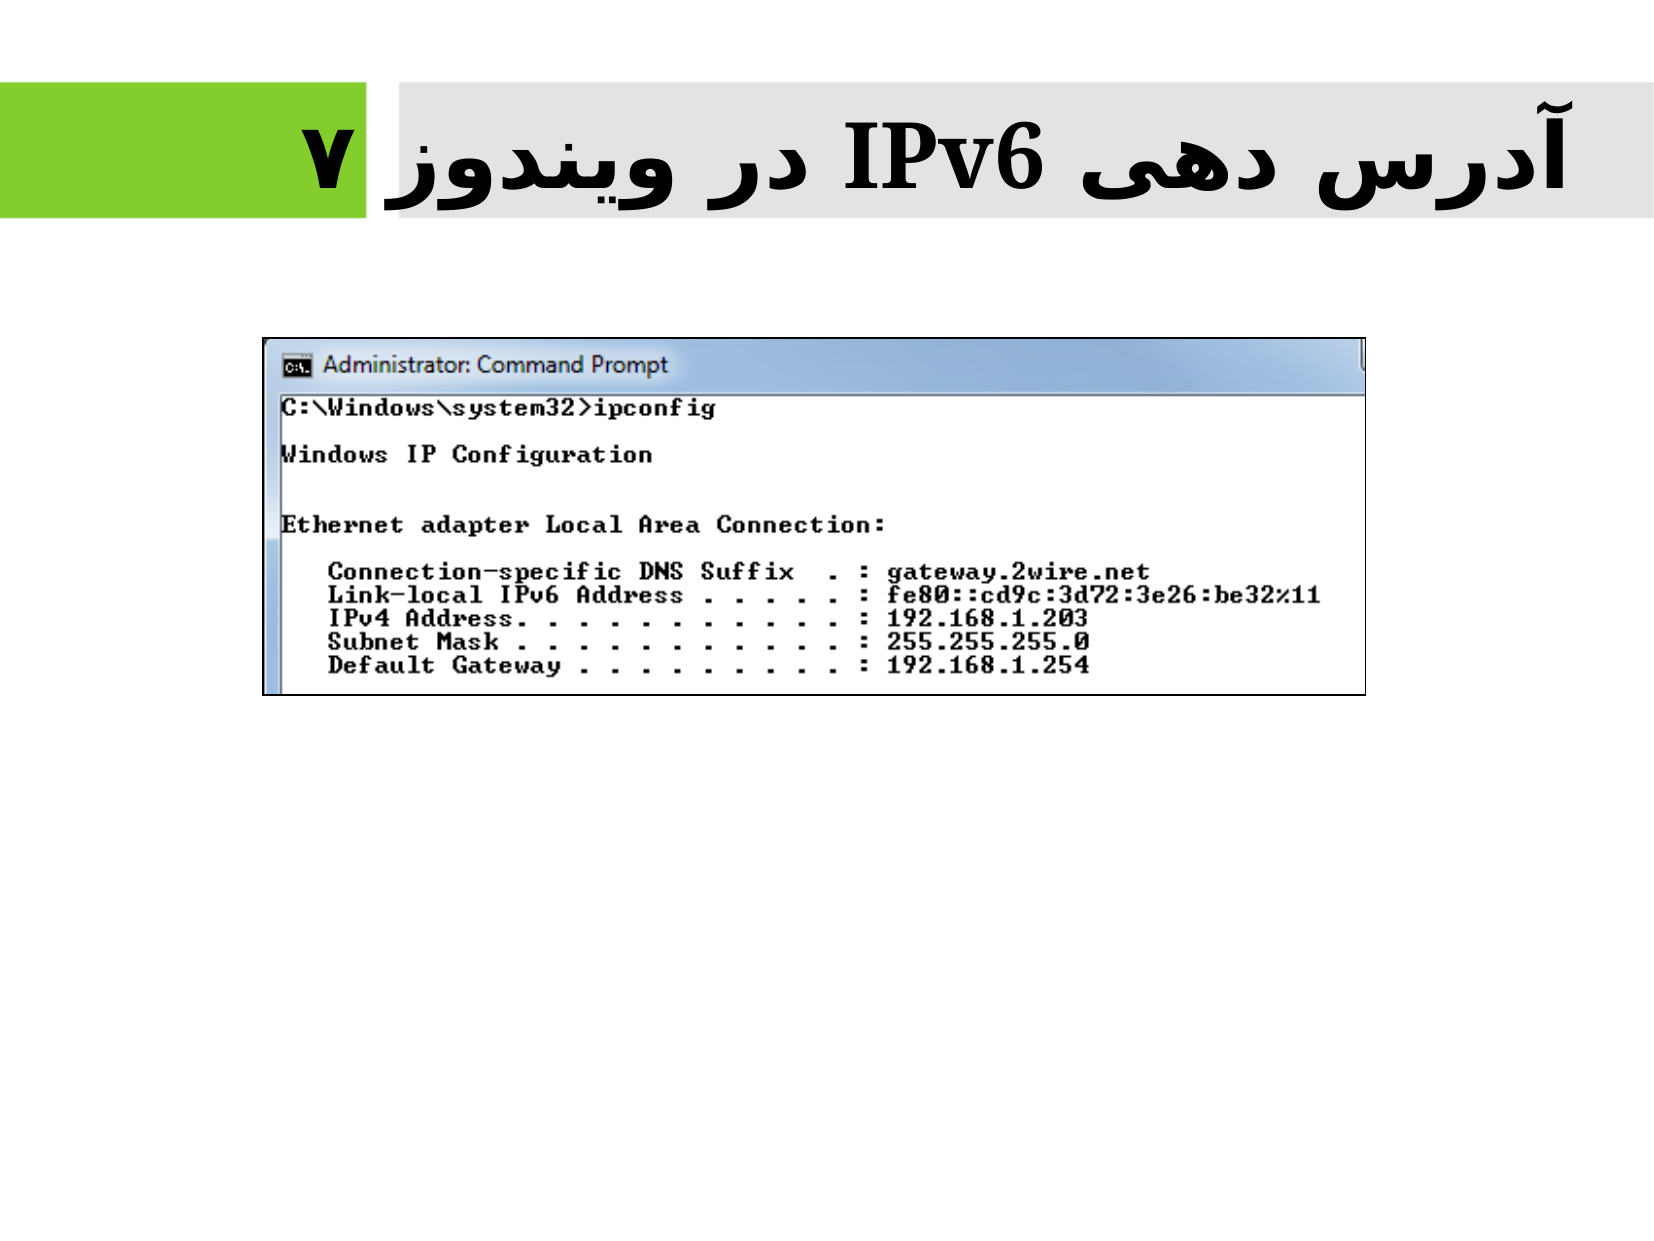

# آدرس دهی IPv6 در ویندوز ۷